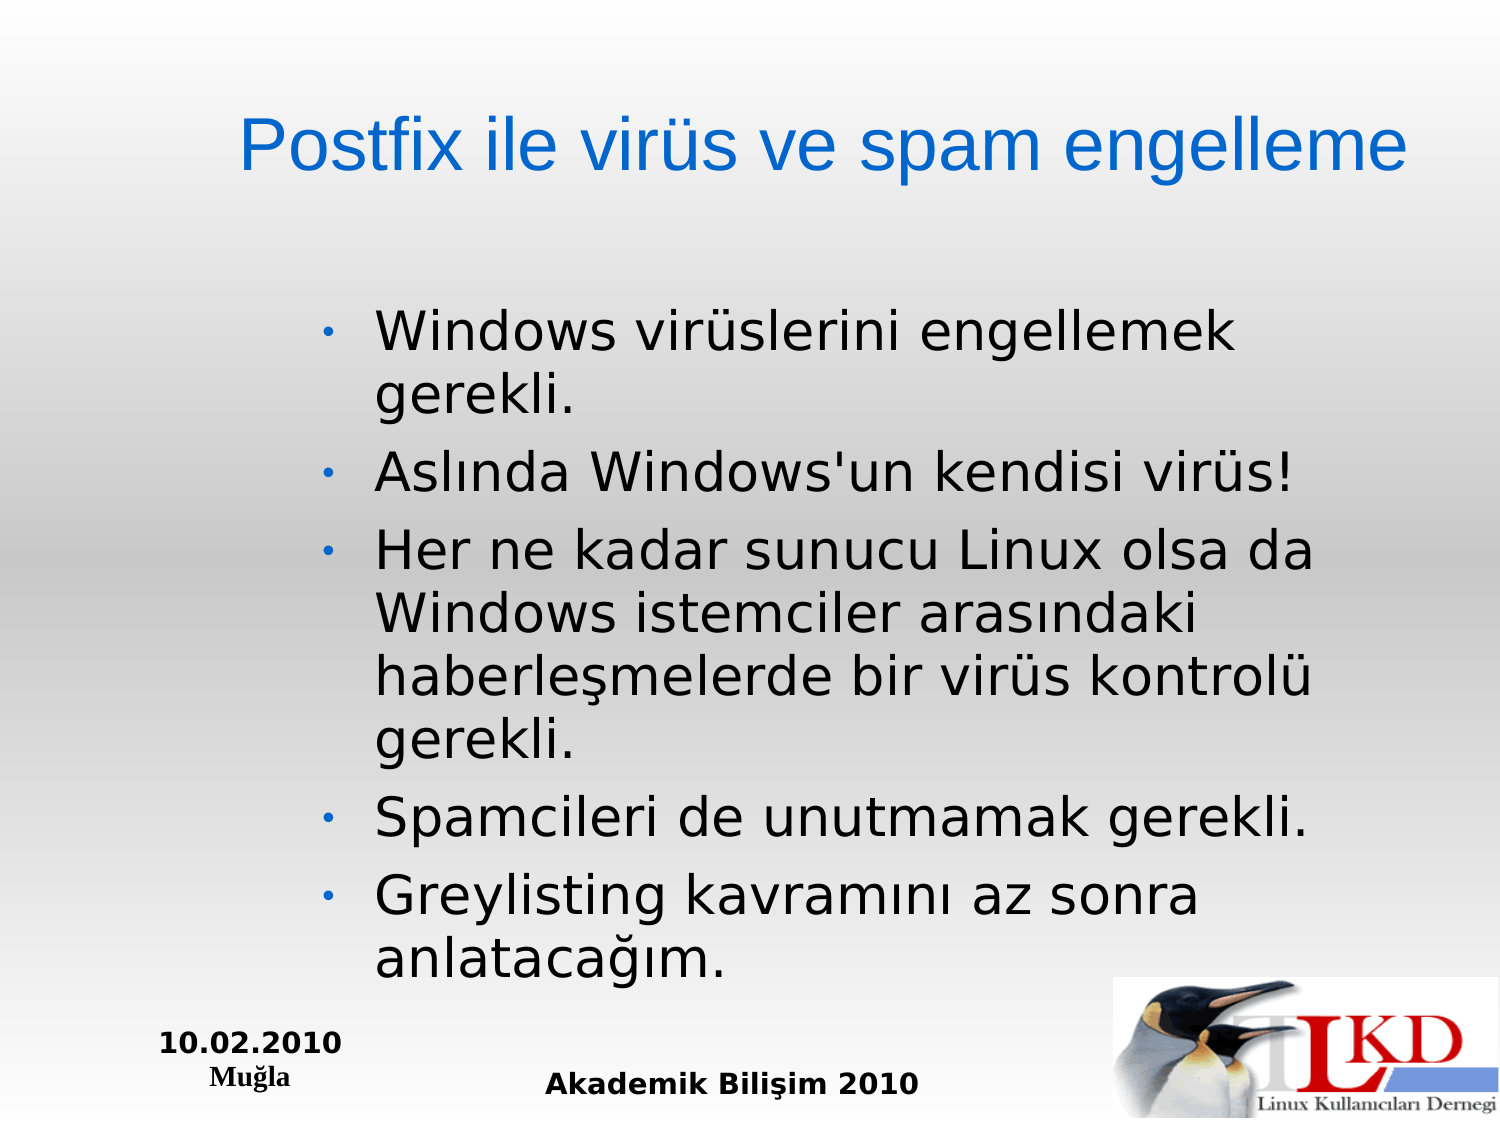

# Postfix ile virüs ve spam engelleme
Windows virüslerini engellemek gerekli.
Aslında Windows'un kendisi virüs!
Her ne kadar sunucu Linux olsa da Windows istemciler arasındaki haberleşmelerde bir virüs kontrolü gerekli.
Spamcileri de unutmamak gerekli.
Greylisting kavramını az sonra anlatacağım.